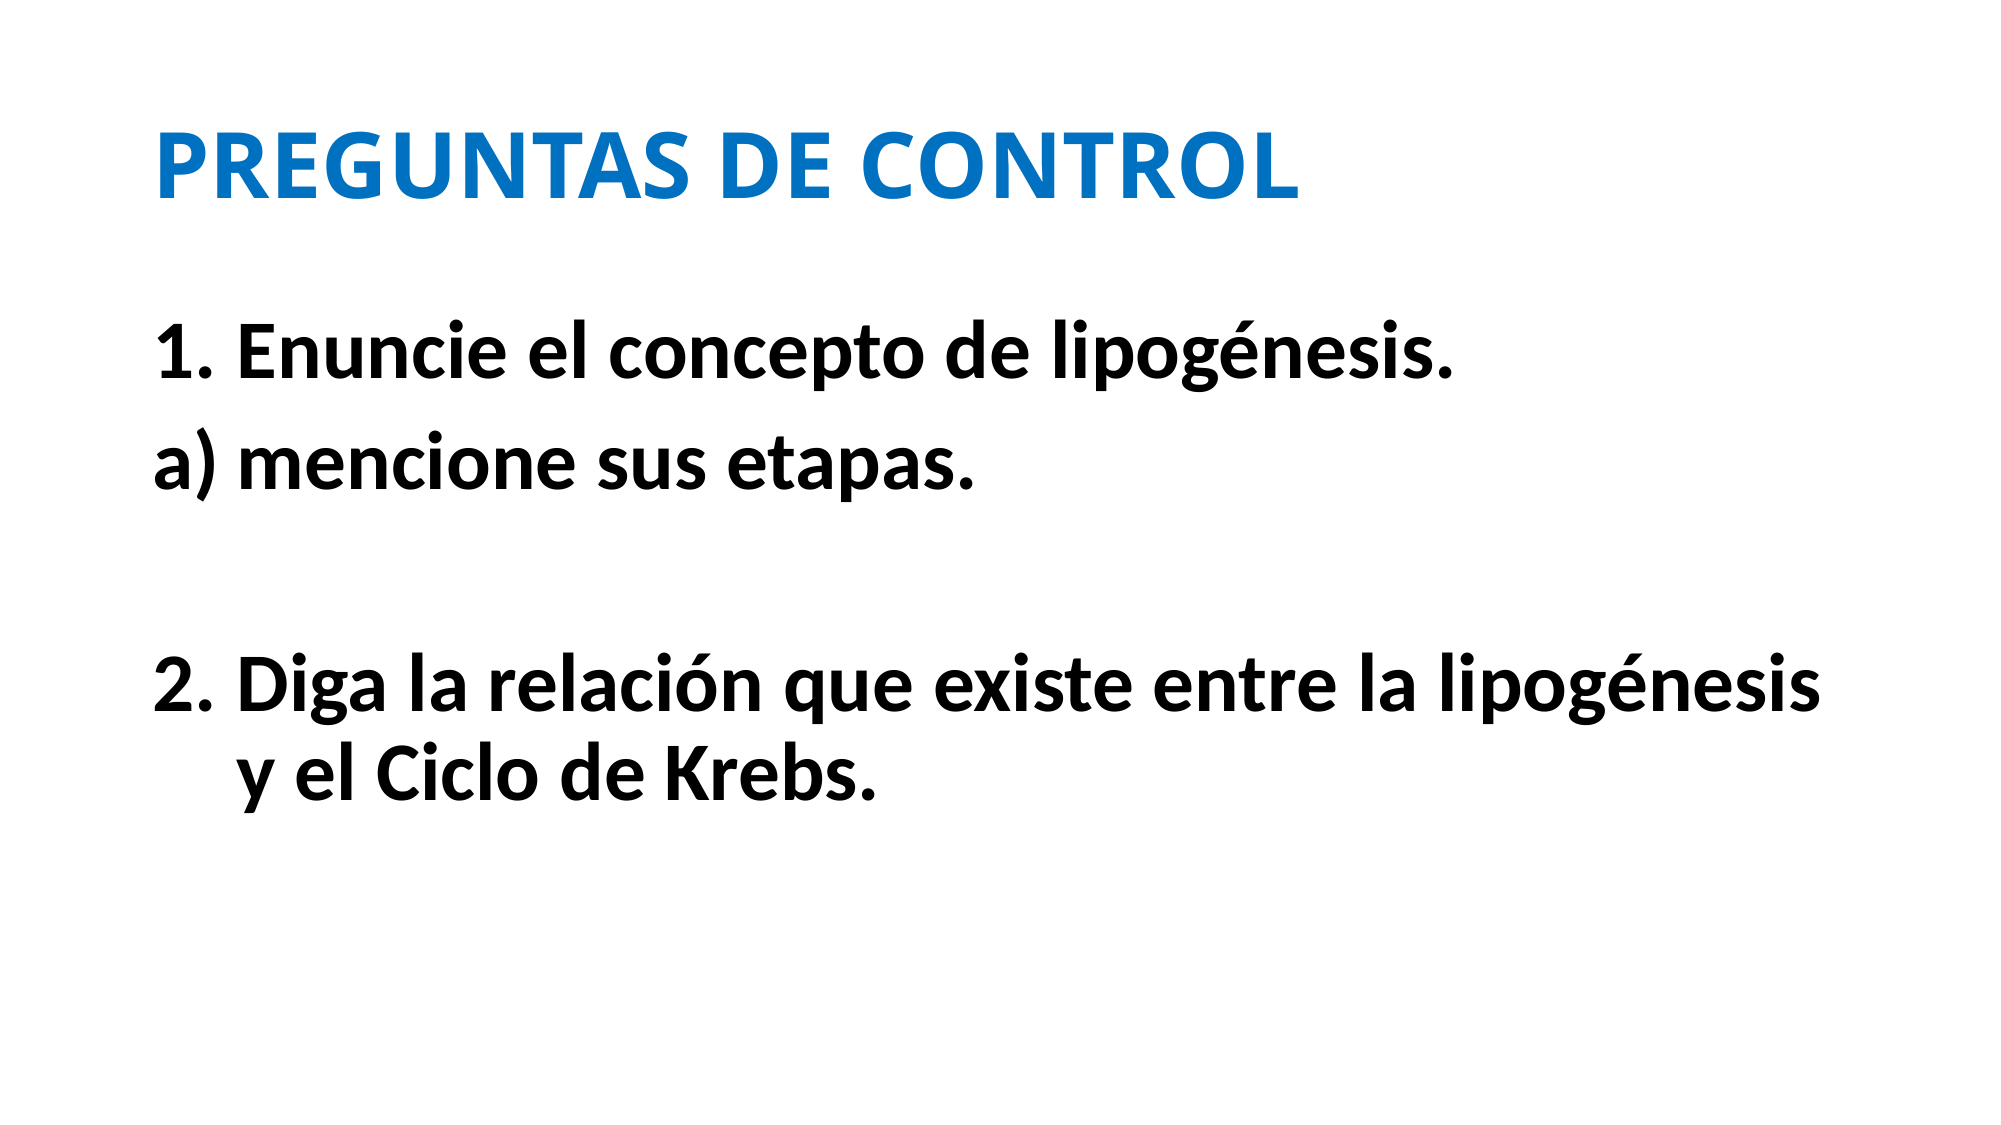

# PREGUNTAS DE CONTROL
Enuncie el concepto de lipogénesis.
mencione sus etapas.
Diga la relación que existe entre la lipogénesis y el Ciclo de Krebs.